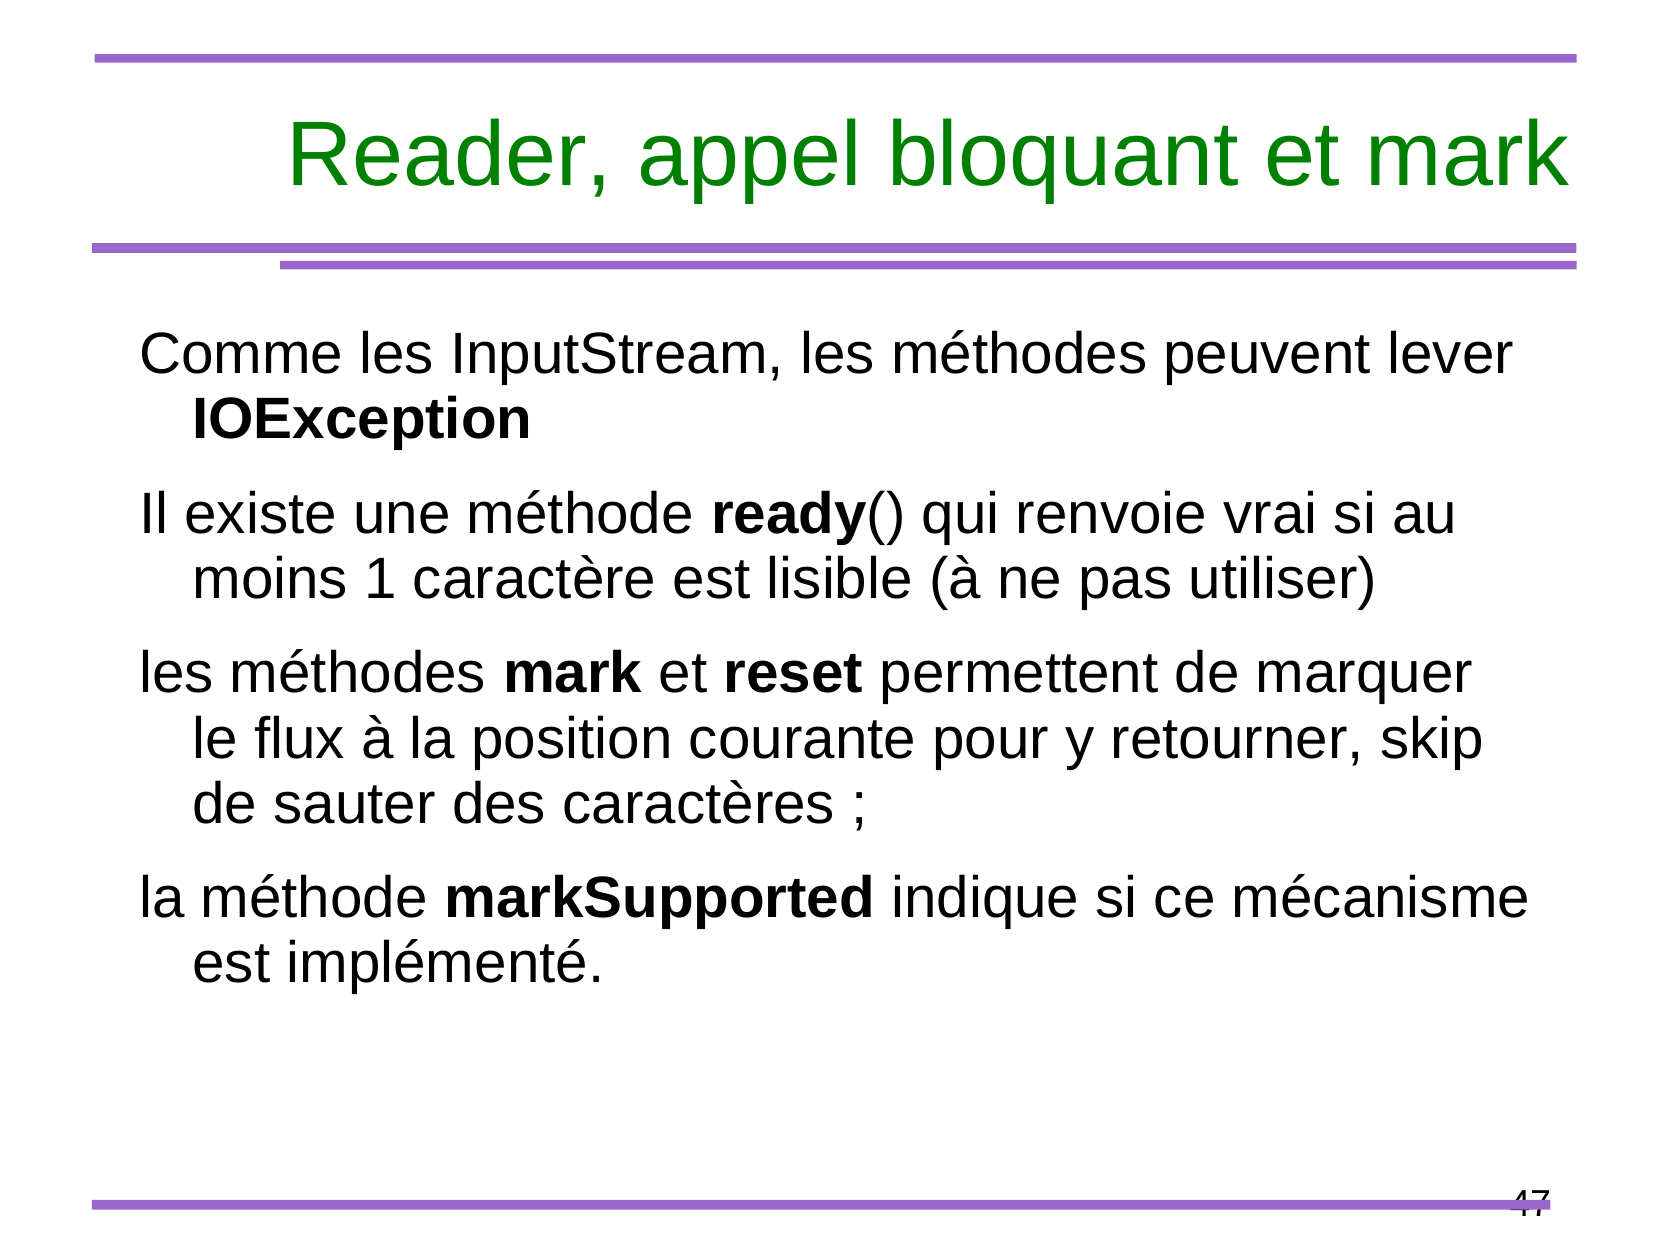

# Reader, appel bloquant et mark
Comme les InputStream, les méthodes peuvent lever IOException
Il existe une méthode ready() qui renvoie vrai si au moins 1 caractère est lisible (à ne pas utiliser)
les méthodes mark et reset permettent de marquer le flux à la position courante pour y retourner, skip de sauter des caractères ;
la méthode markSupported indique si ce mécanisme est implémenté.